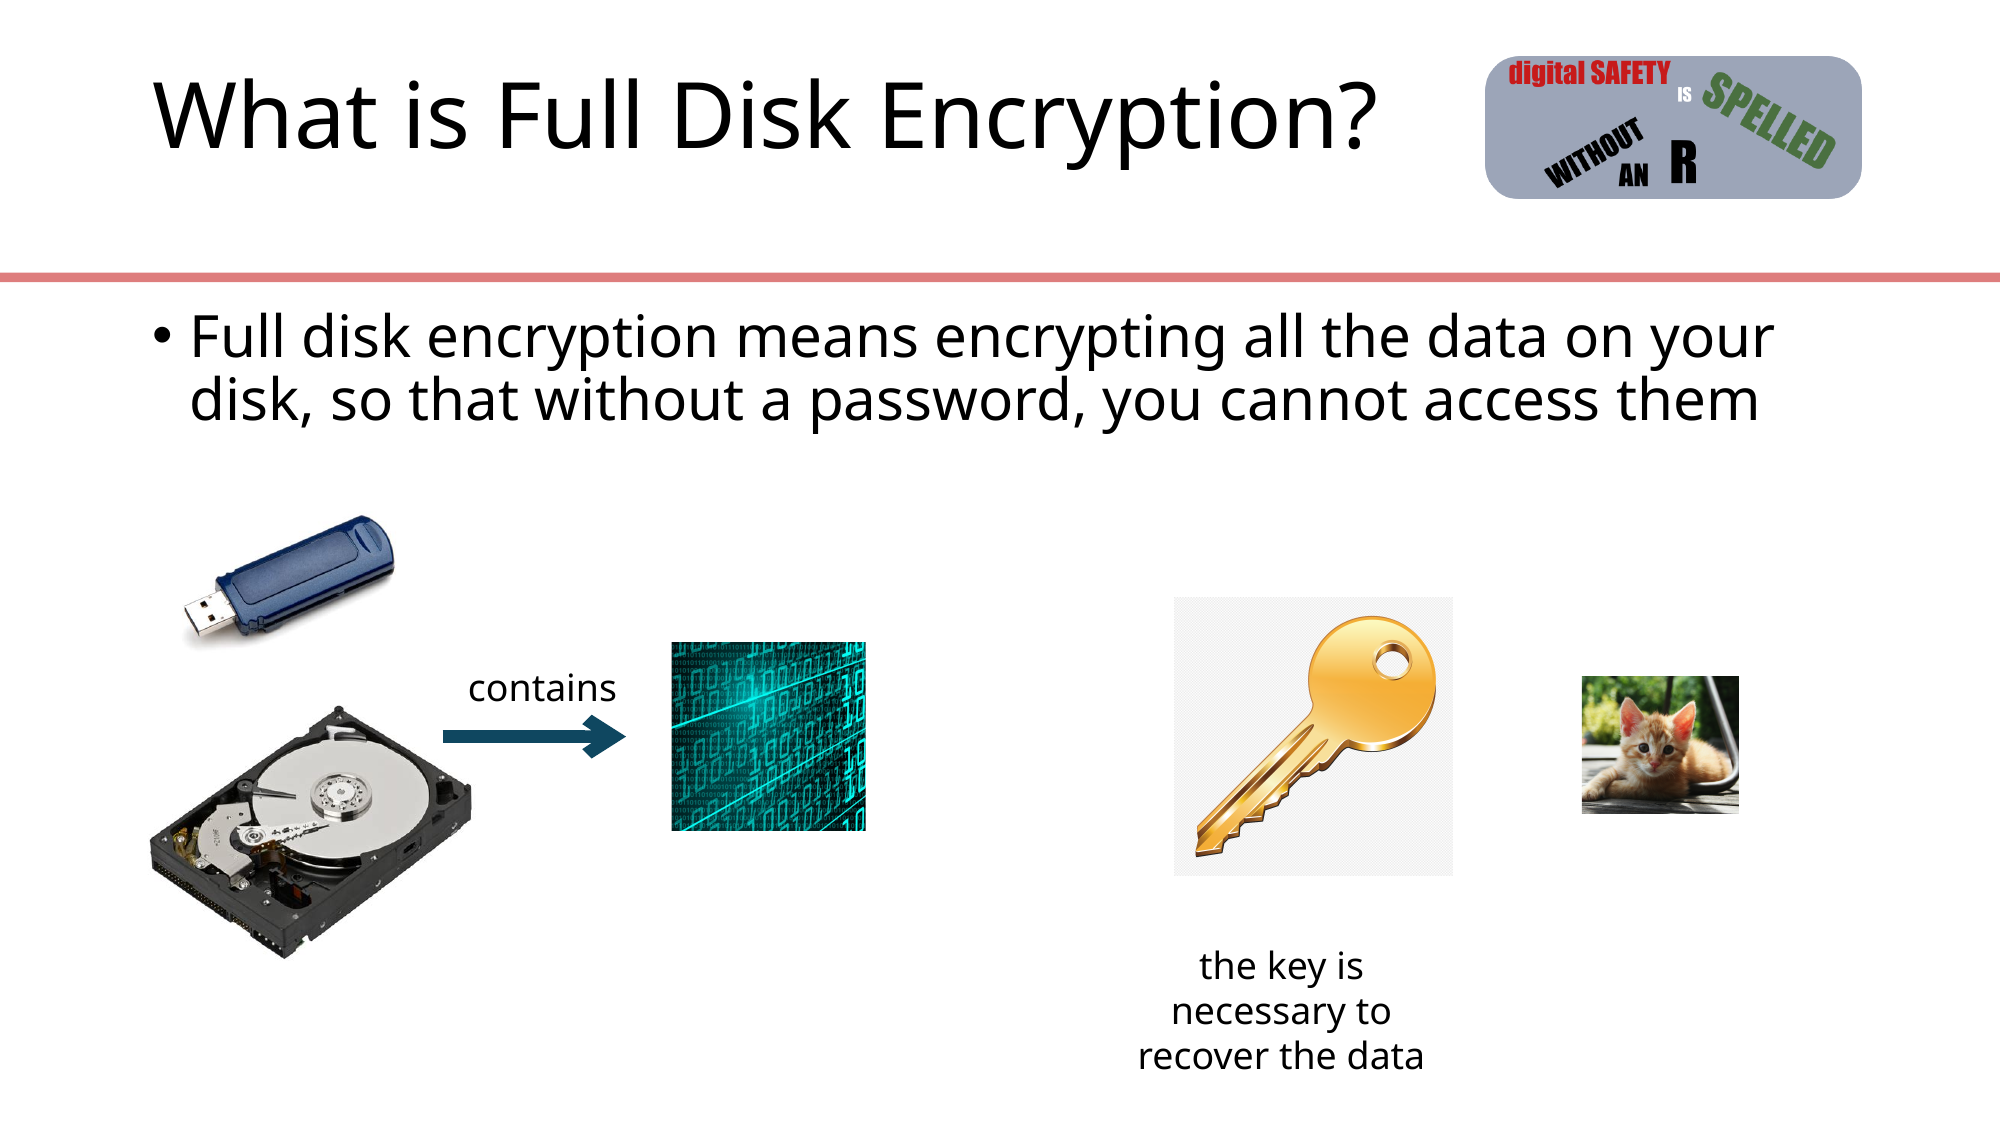

# What is Full Disk Encryption?
Full disk encryption means encrypting all the data on your disk, so that without a password, you cannot access them
contains
the key is necessary to recover the data